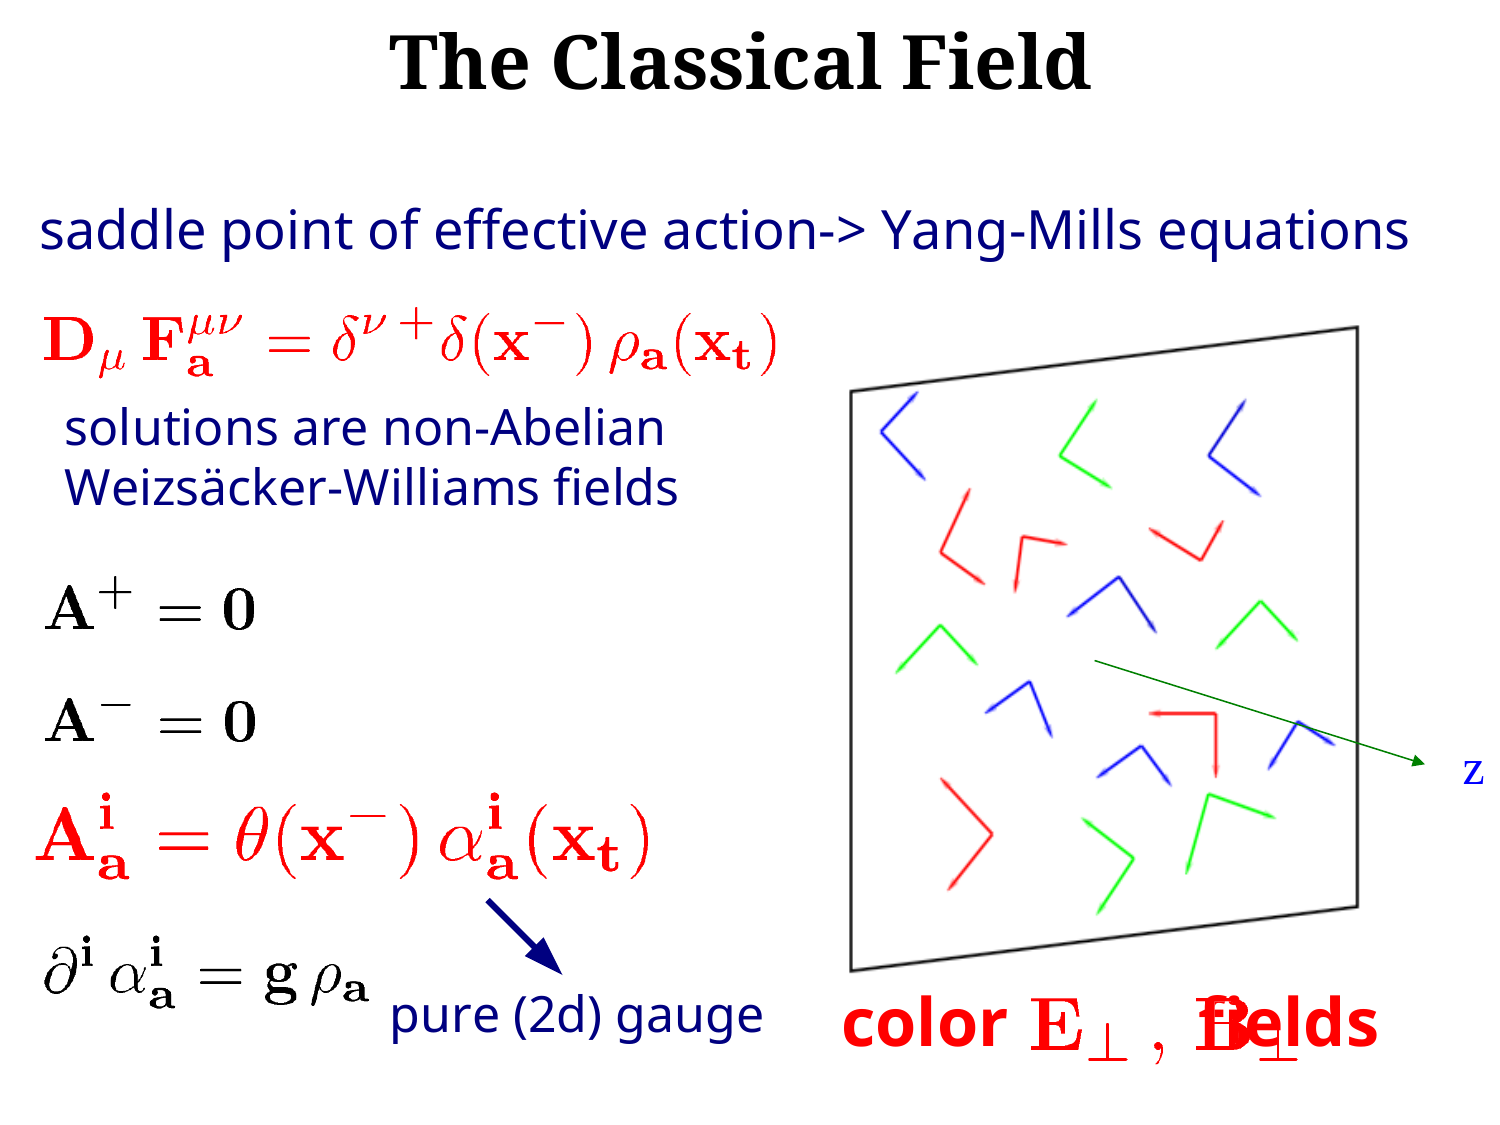

The Classical Field
saddle point of effective action-> Yang-Mills equations
solutions are non-Abelian
Weizsäcker-Williams fields
z
color fields
pure (2d) gauge